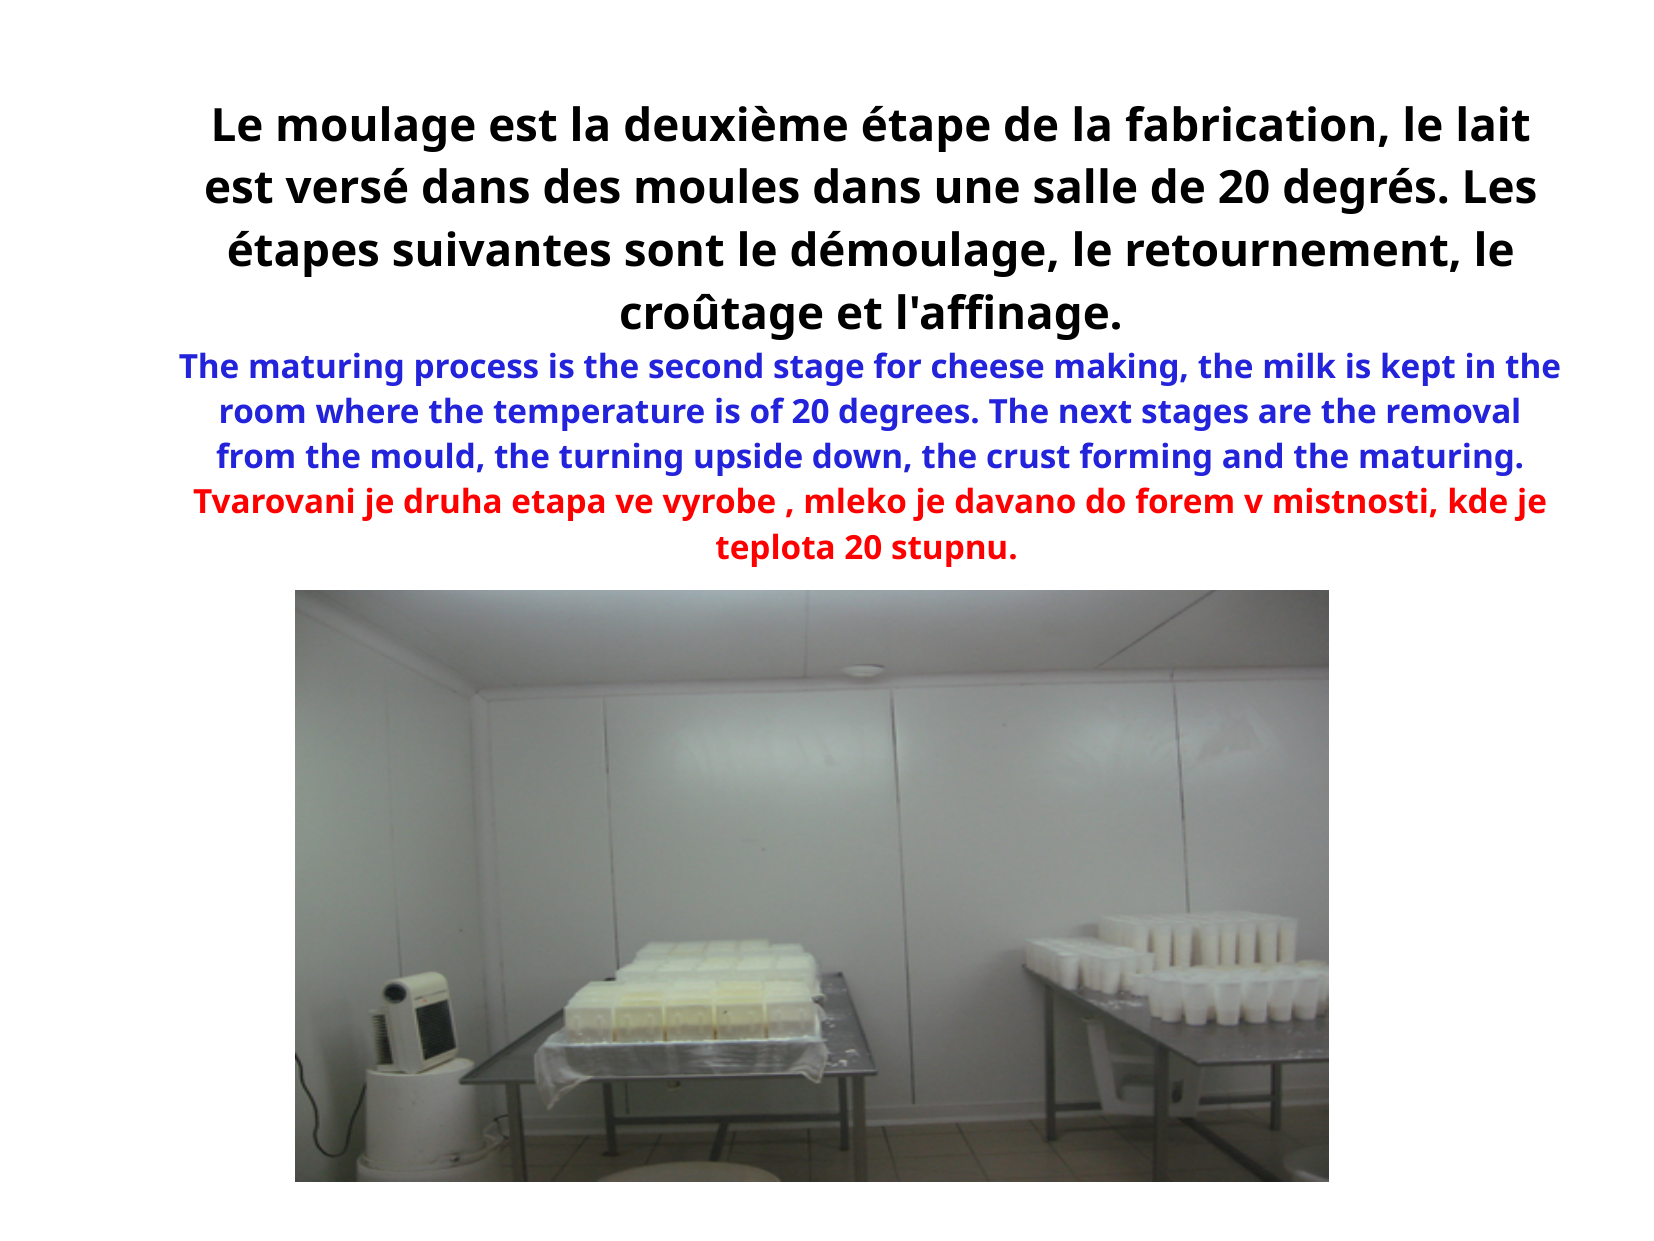

# Le moulage est la deuxième étape de la fabrication, le lait est versé dans des moules dans une salle de 20 degrés. Les étapes suivantes sont le démoulage, le retournement, le croûtage et l'affinage. The maturing process is the second stage for cheese making, the milk is kept in the room where the temperature is of 20 degrees. The next stages are the removal from the mould, the turning upside down, the crust forming and the maturing. Tvarovani je druha etapa ve vyrobe , mleko je davano do forem v mistnosti, kde je teplota 20 stupnu.